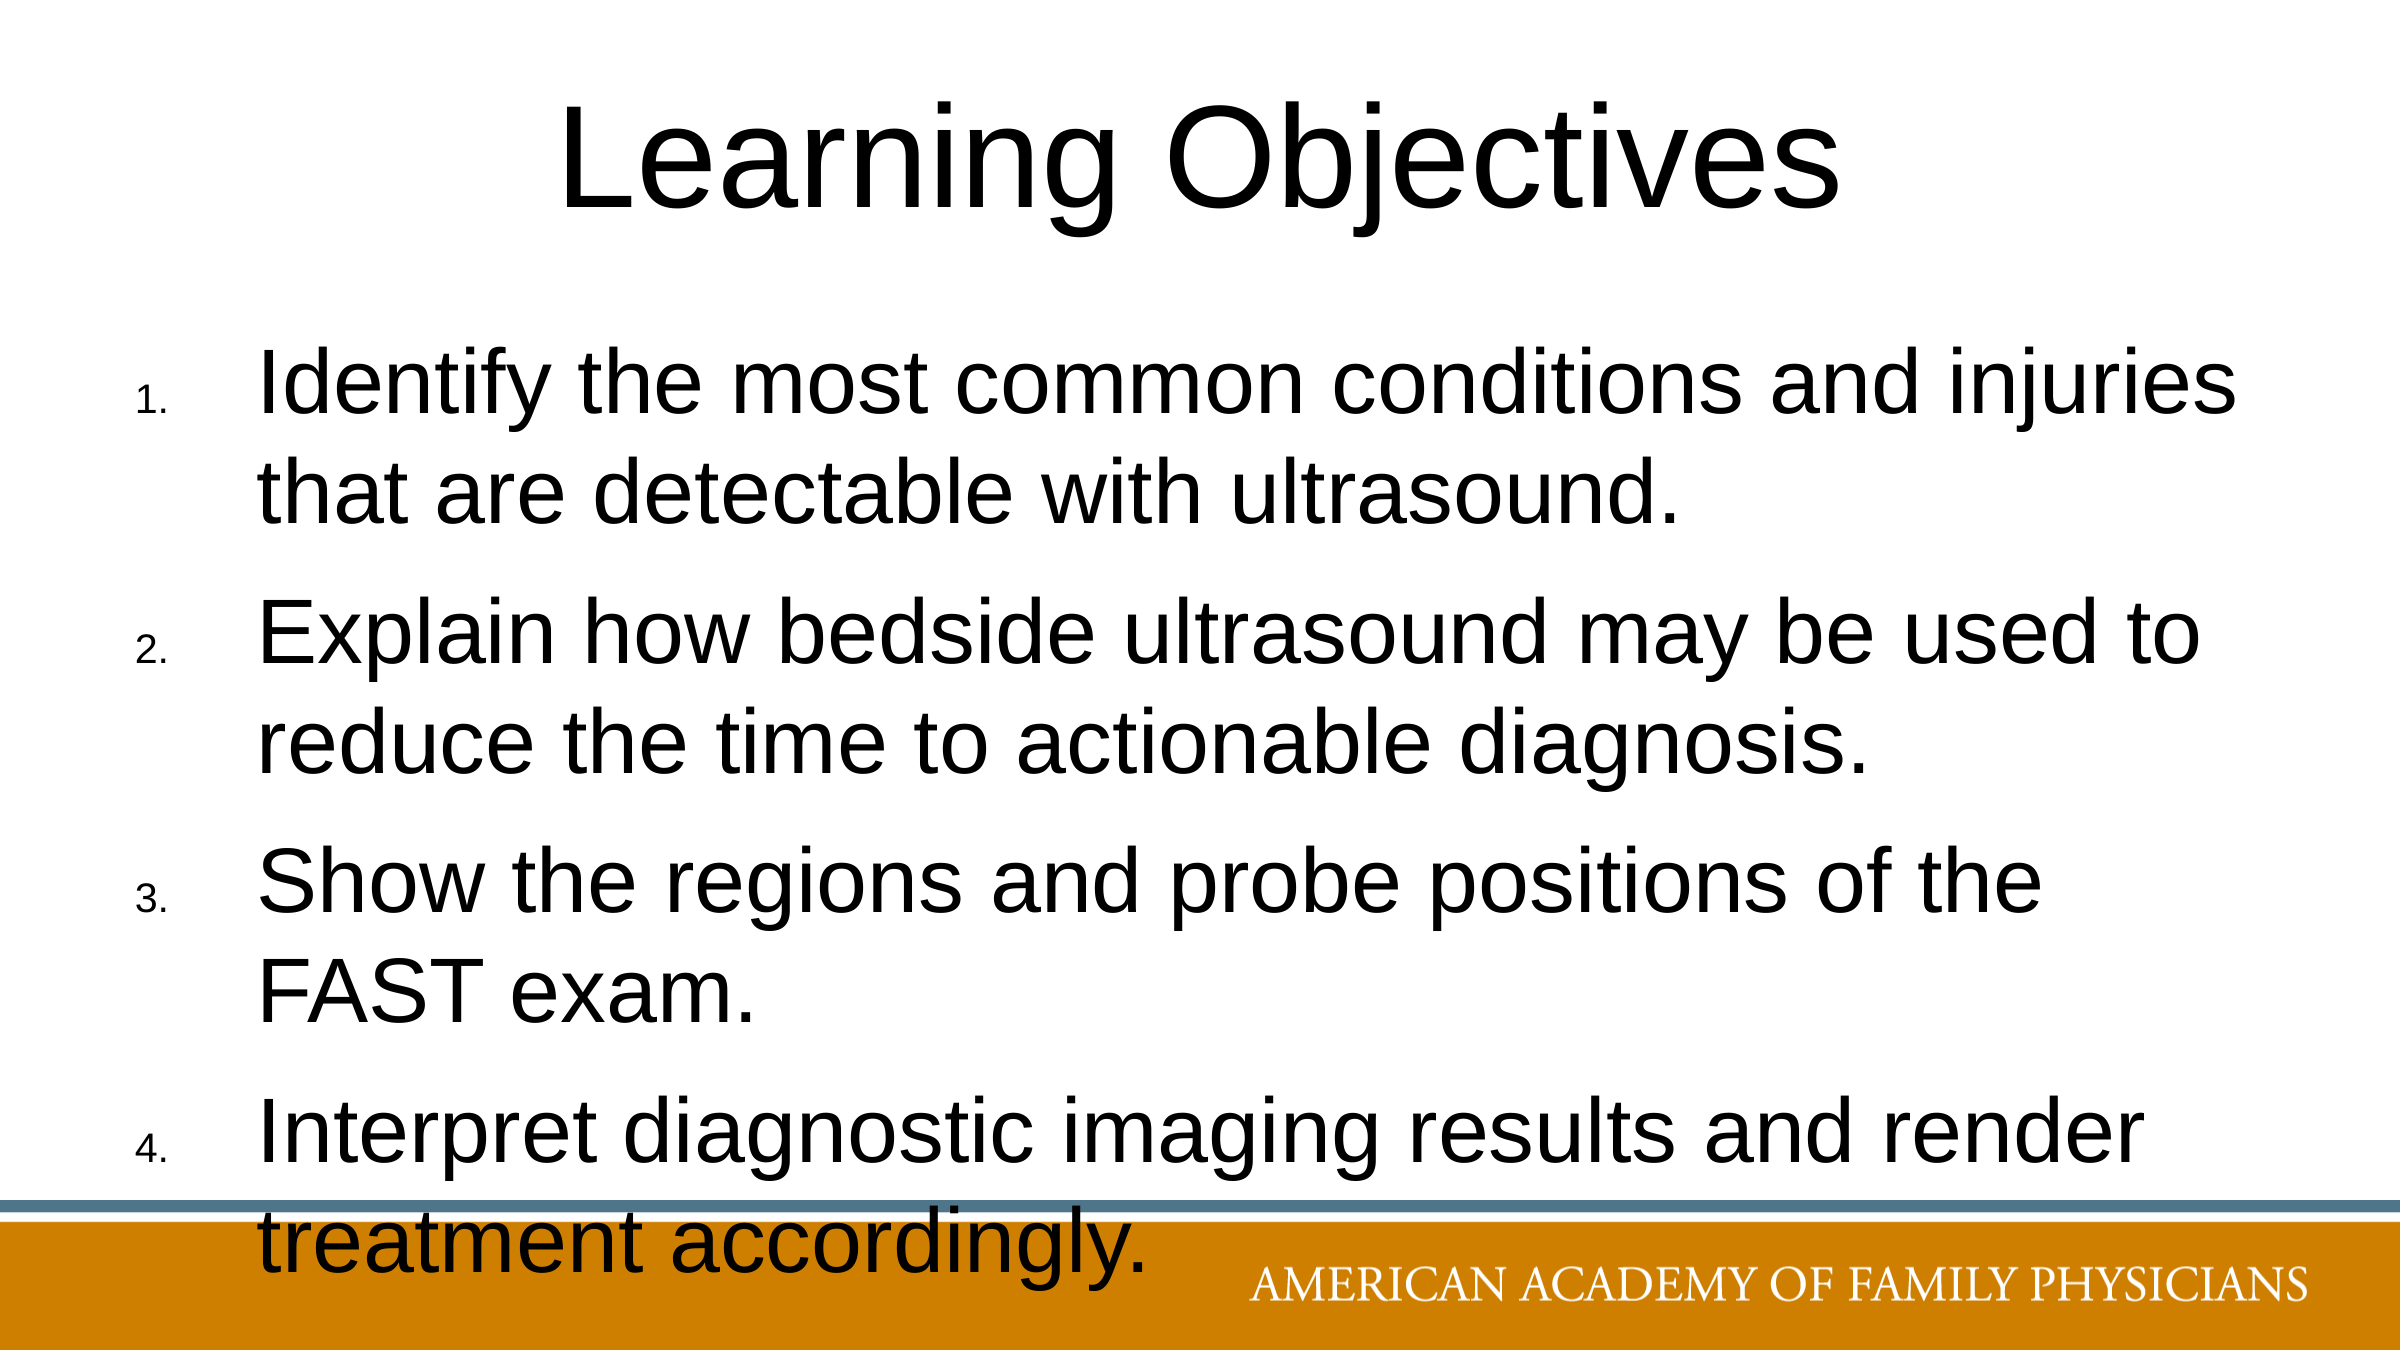

# Learning Objectives
Identify the most common conditions and injuries that are detectable with ultrasound.
Explain how bedside ultrasound may be used to reduce the time to actionable diagnosis.
Show the regions and probe positions of the FAST exam.
Interpret diagnostic imaging results and render treatment accordingly.